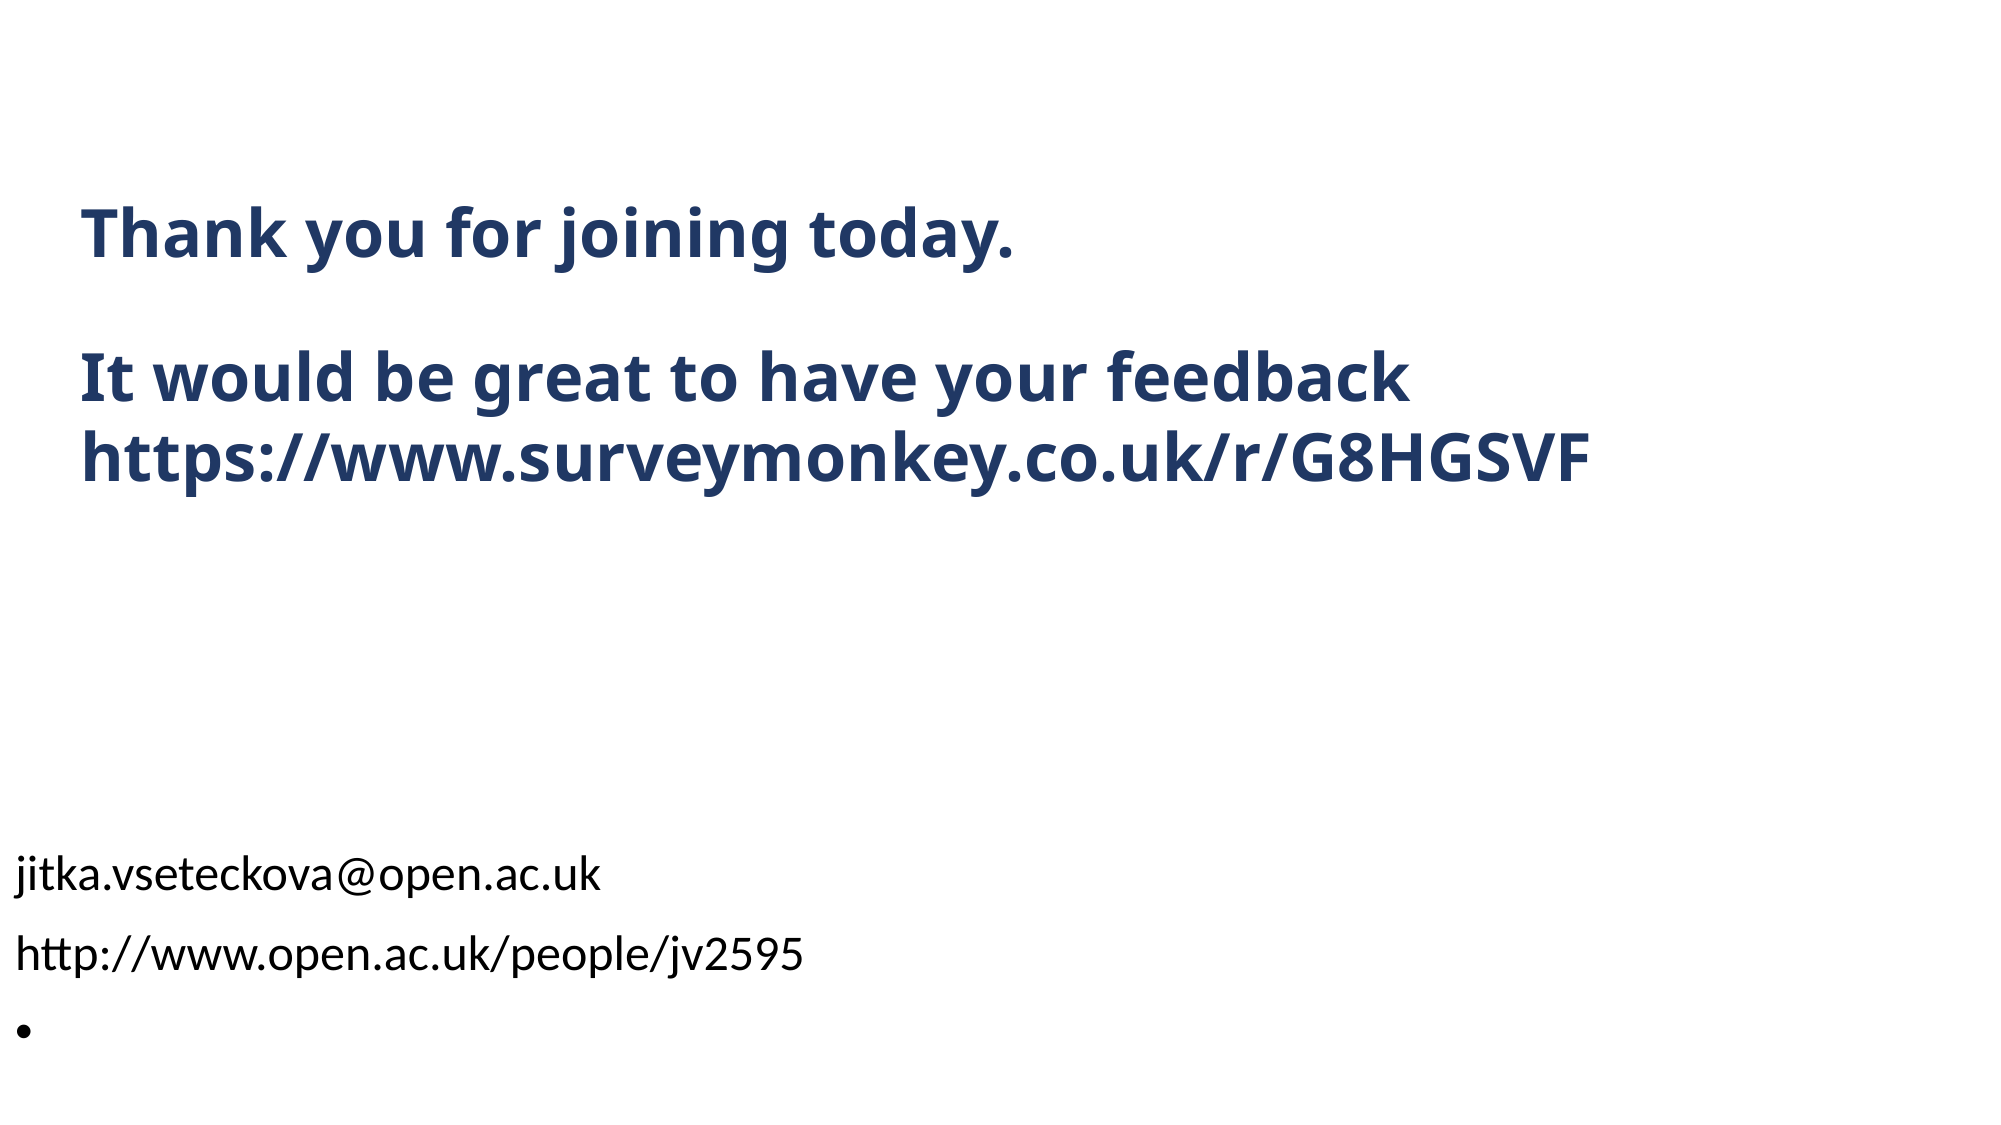

# Thank you for joining today. It would be great to have your feedback https://www.surveymonkey.co.uk/r/G8HGSVF
jitka.vseteckova@open.ac.uk
http://www.open.ac.uk/people/jv2595